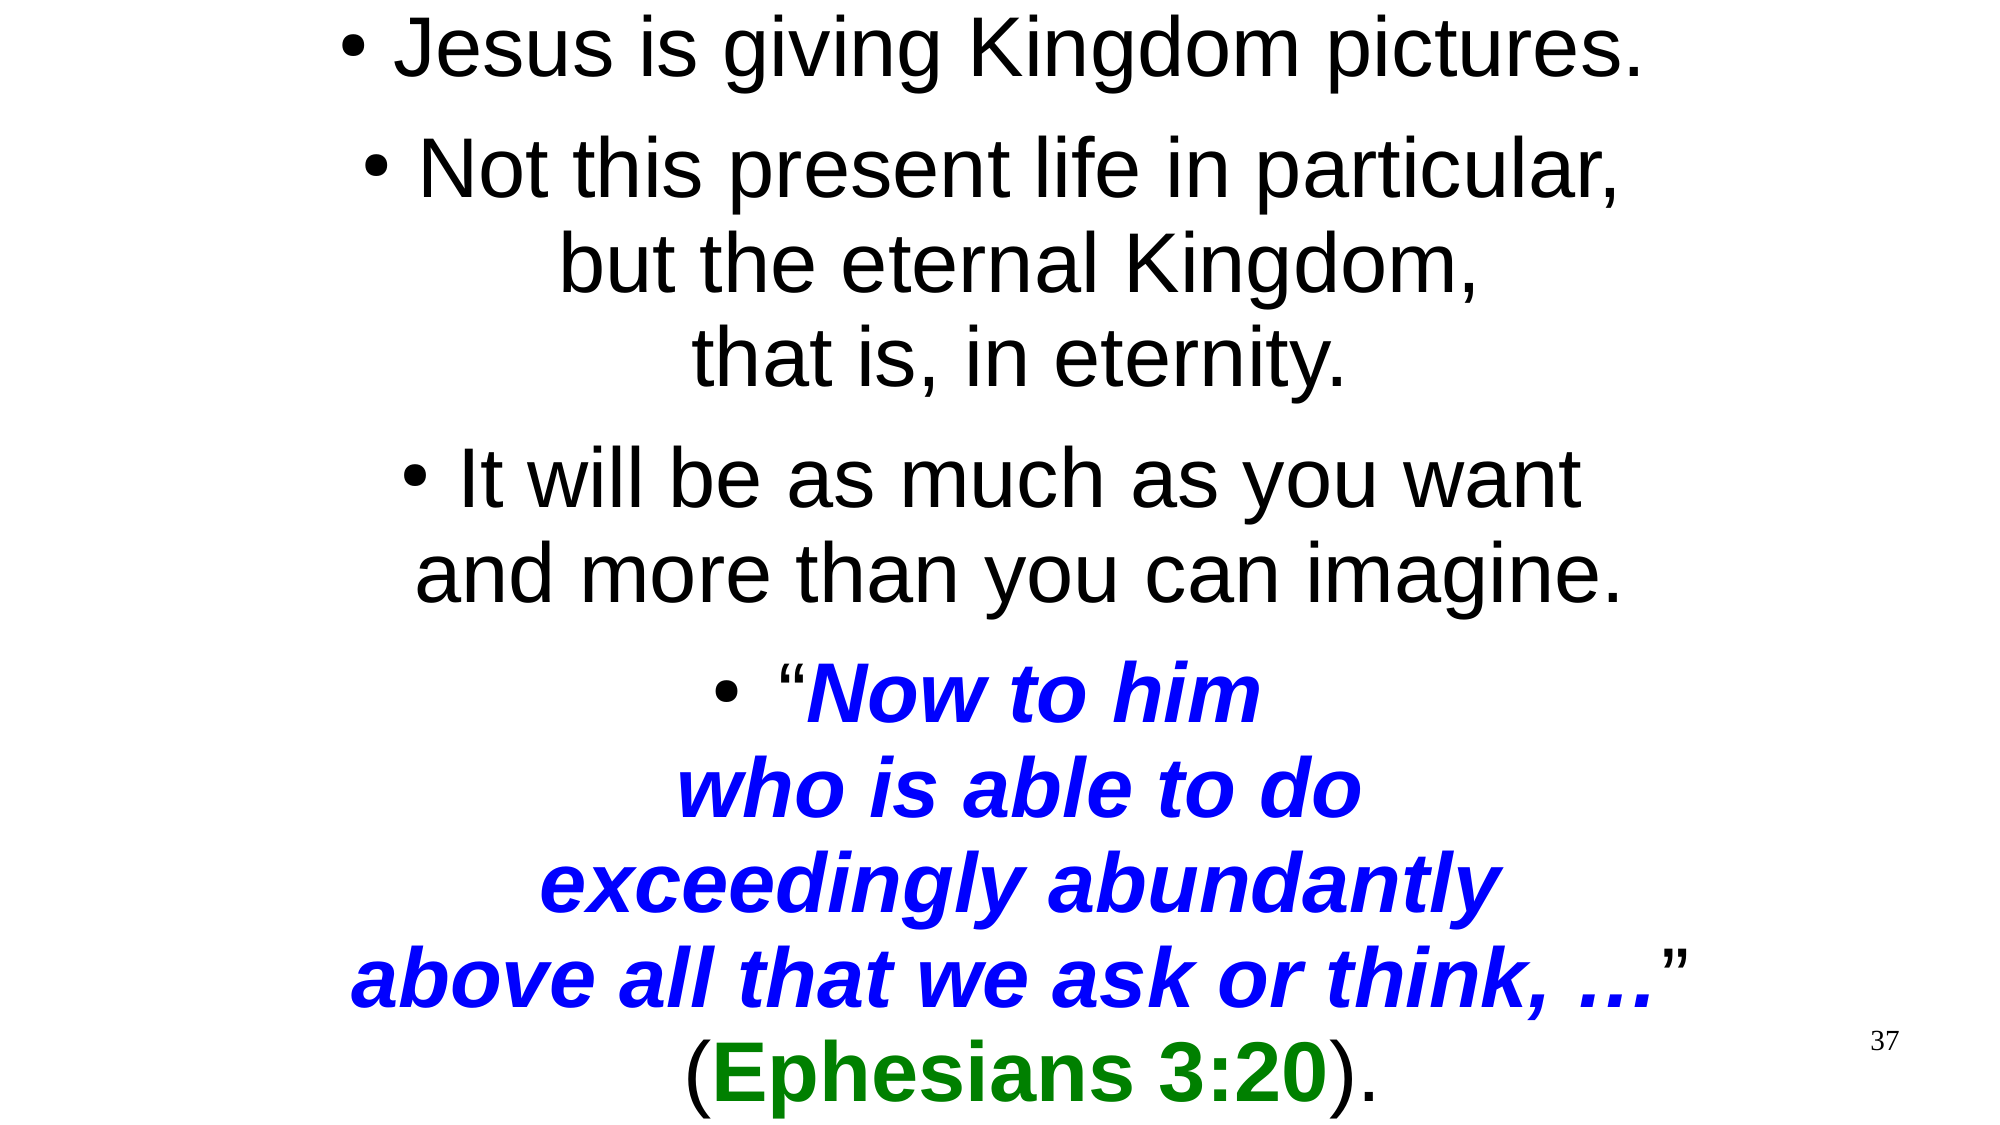

# Jesus is giving Kingdom pictures.
Not this present life in particular,
but the eternal Kingdom,
that is, in eternity.
It will be as much as you want
and more than you can imagine.
“Now to him
who is able to do
exceedingly abundantly
above all that we ask or think, …” 
(Ephesians 3:20).
37